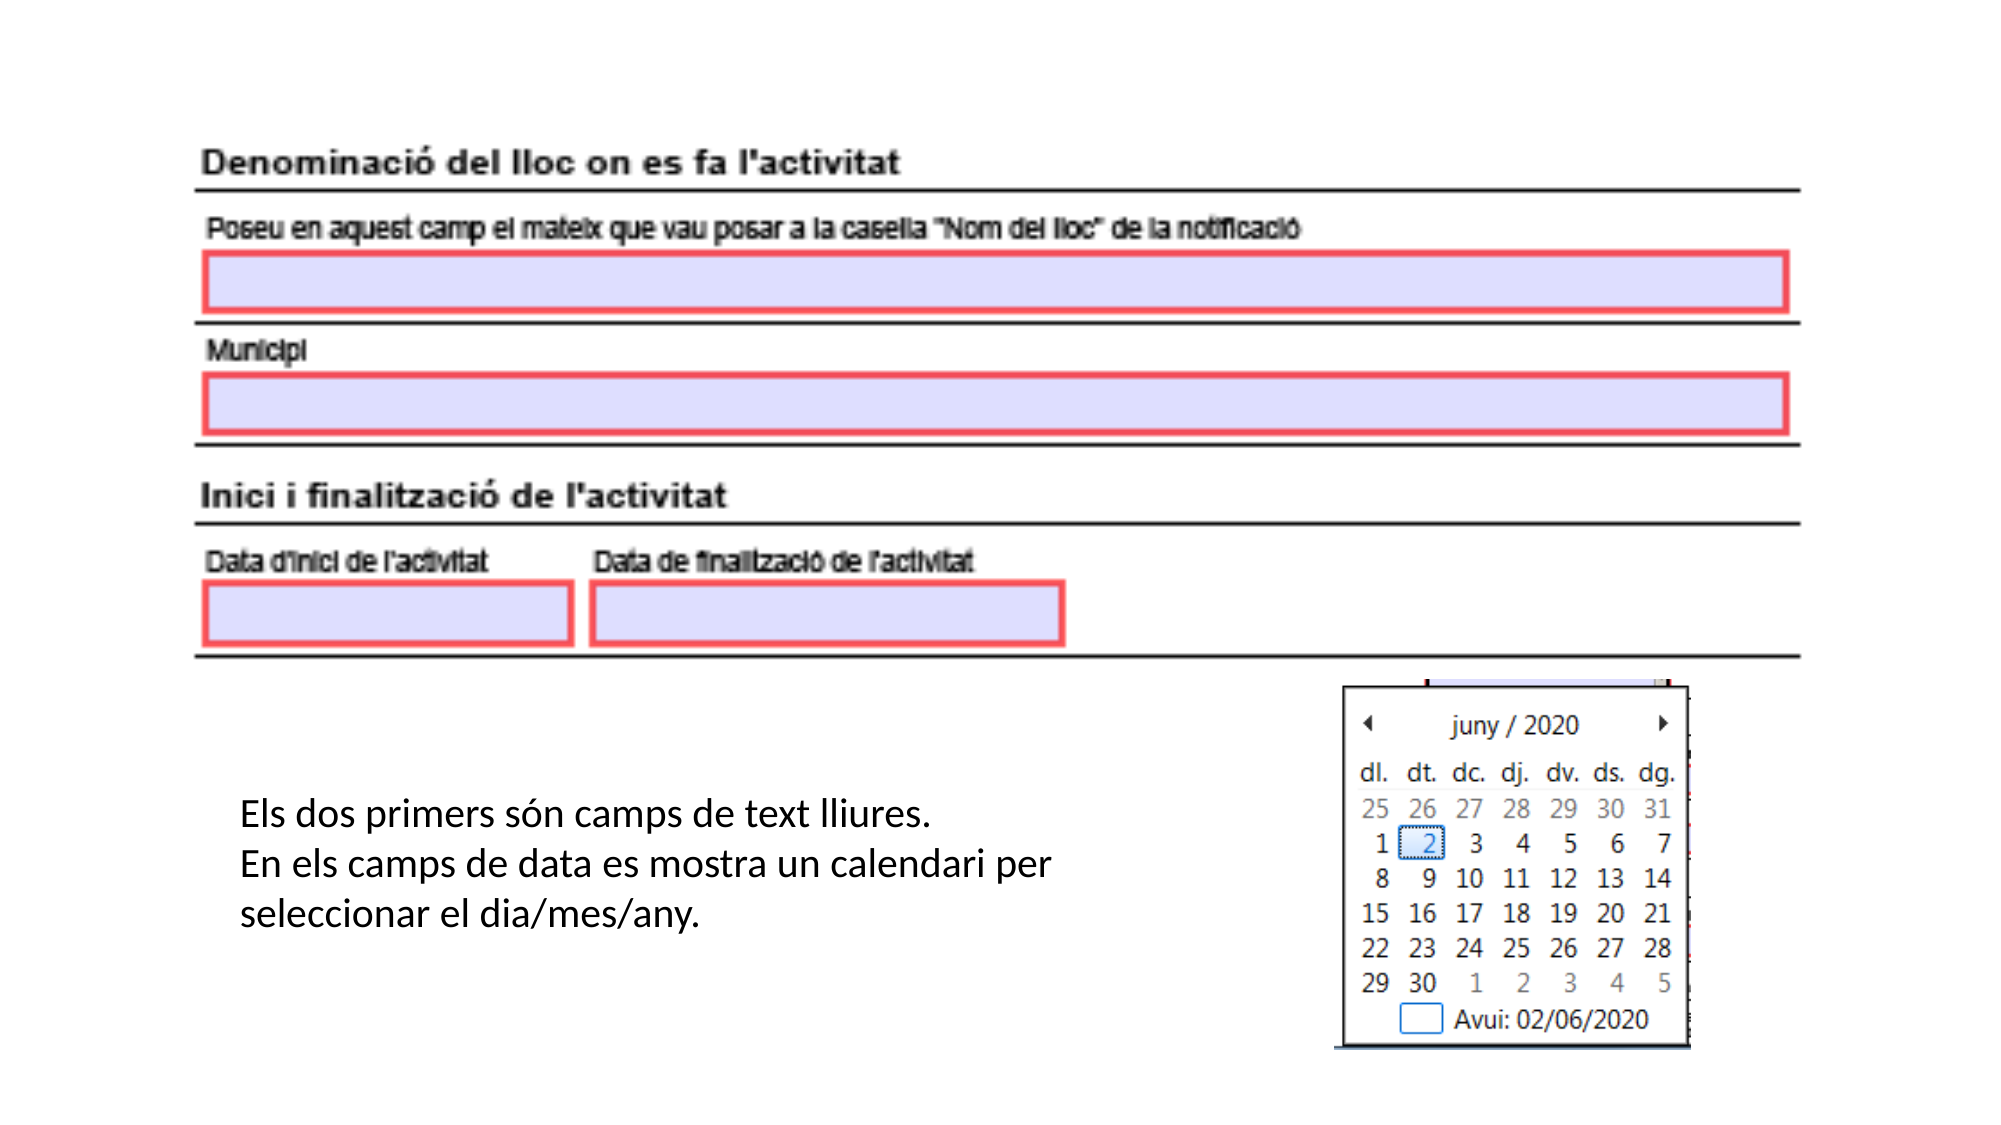

Els dos primers són camps de text lliures.
En els camps de data es mostra un calendari per seleccionar el dia/mes/any.